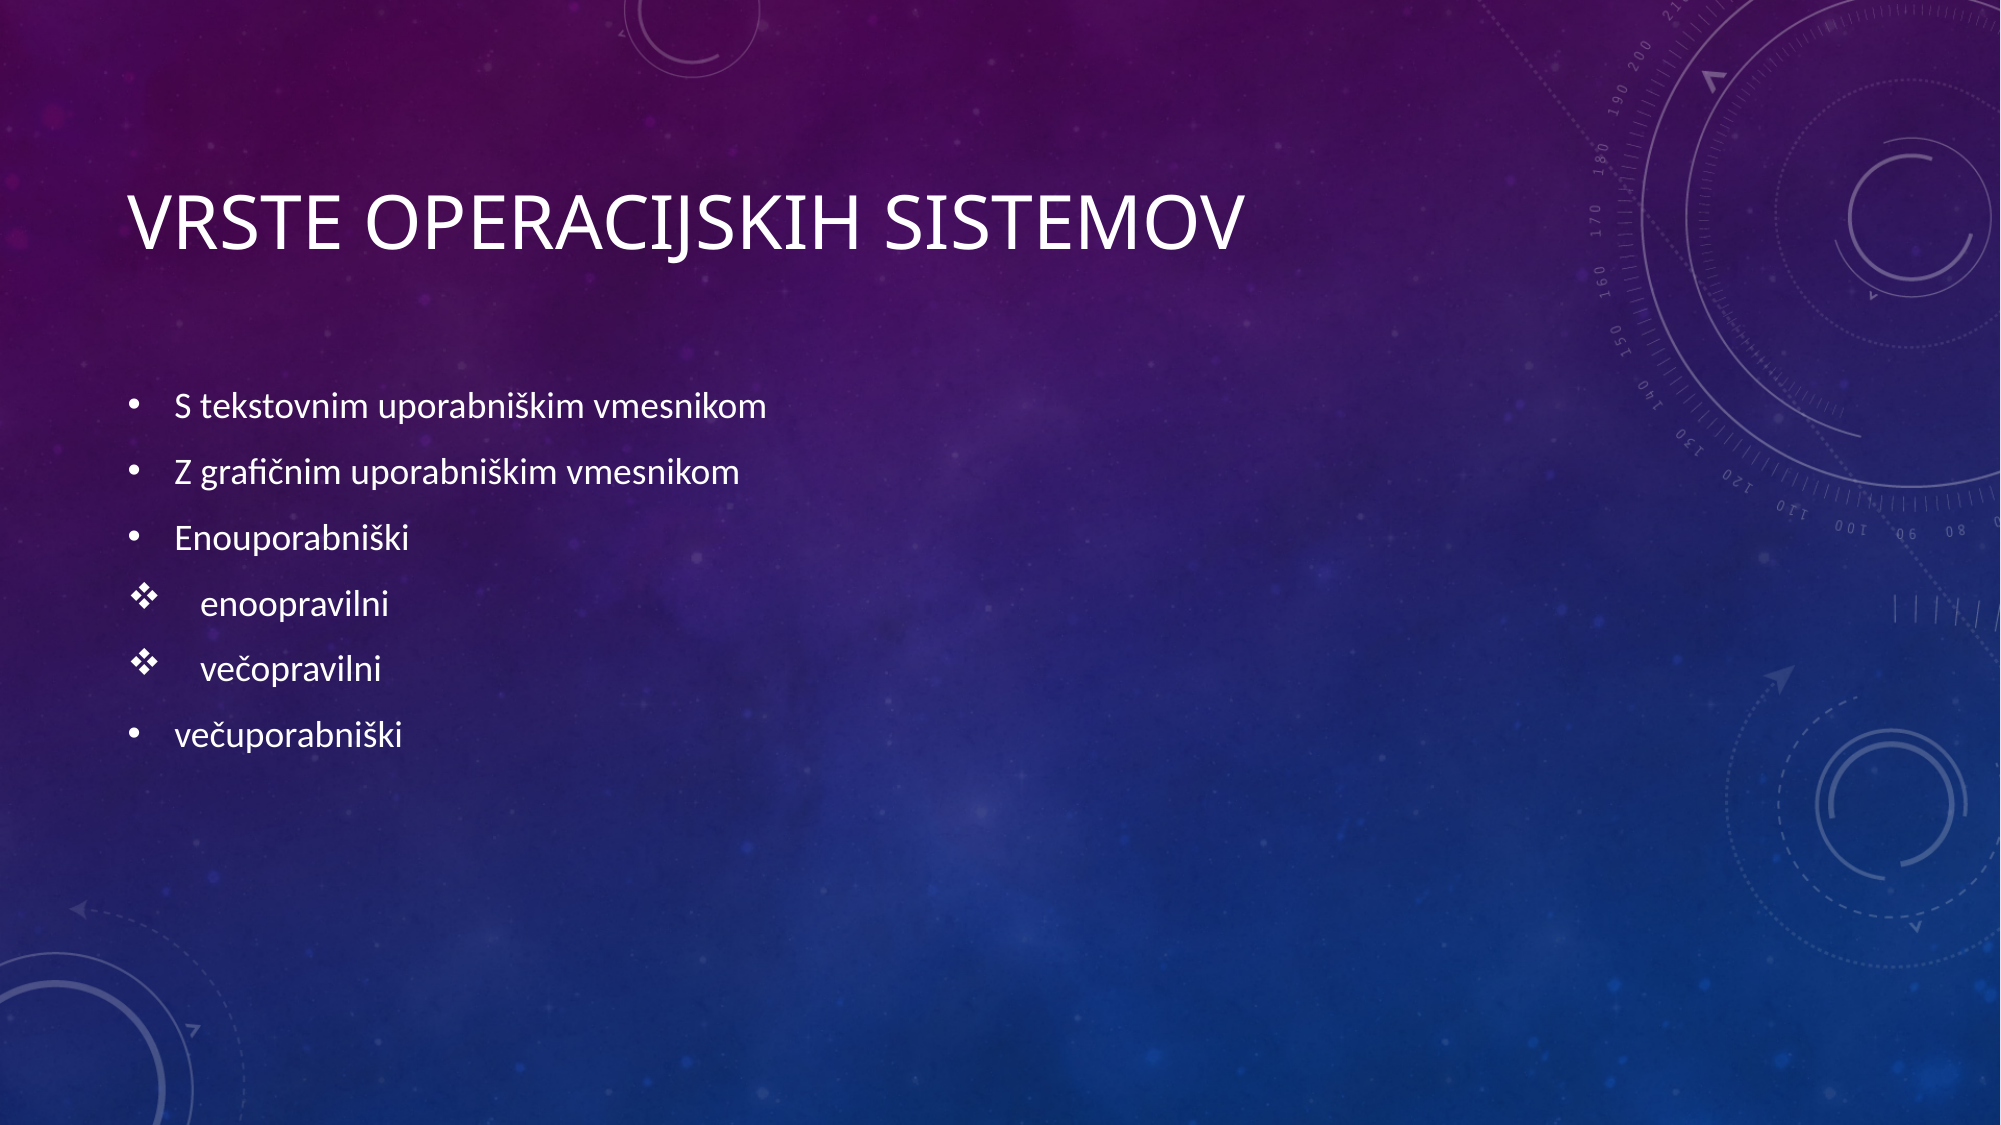

# Vrste operacijskih sistemov
S tekstovnim uporabniškim vmesnikom
Z grafičnim uporabniškim vmesnikom
Enouporabniški
 enoopravilni
 večopravilni
večuporabniški